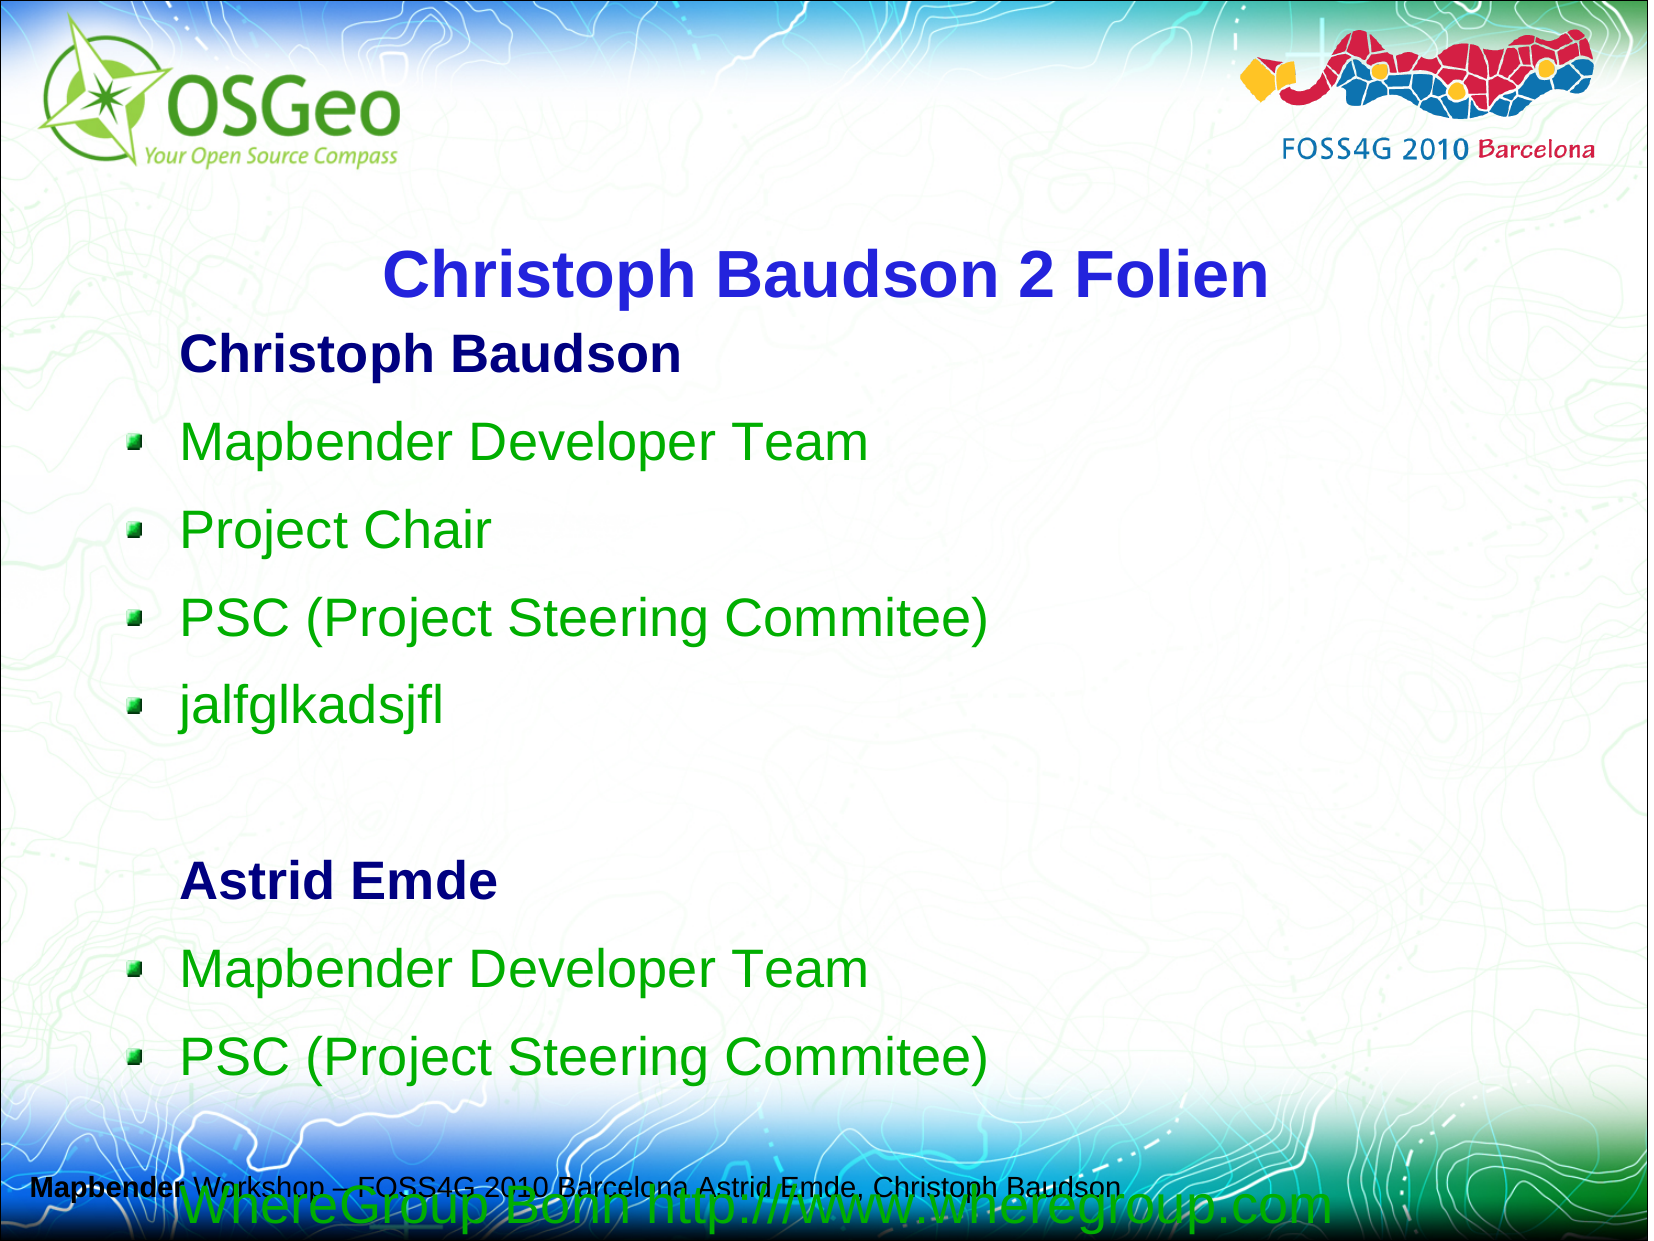

# Christoph Baudson 2 Folien
Christoph Baudson
Mapbender Developer Team
Project Chair
PSC (Project Steering Commitee)
jalfglkadsjfl
Astrid Emde
Mapbender Developer Team
PSC (Project Steering Commitee)
WhereGroup Bonn http:///www.wheregroup.com